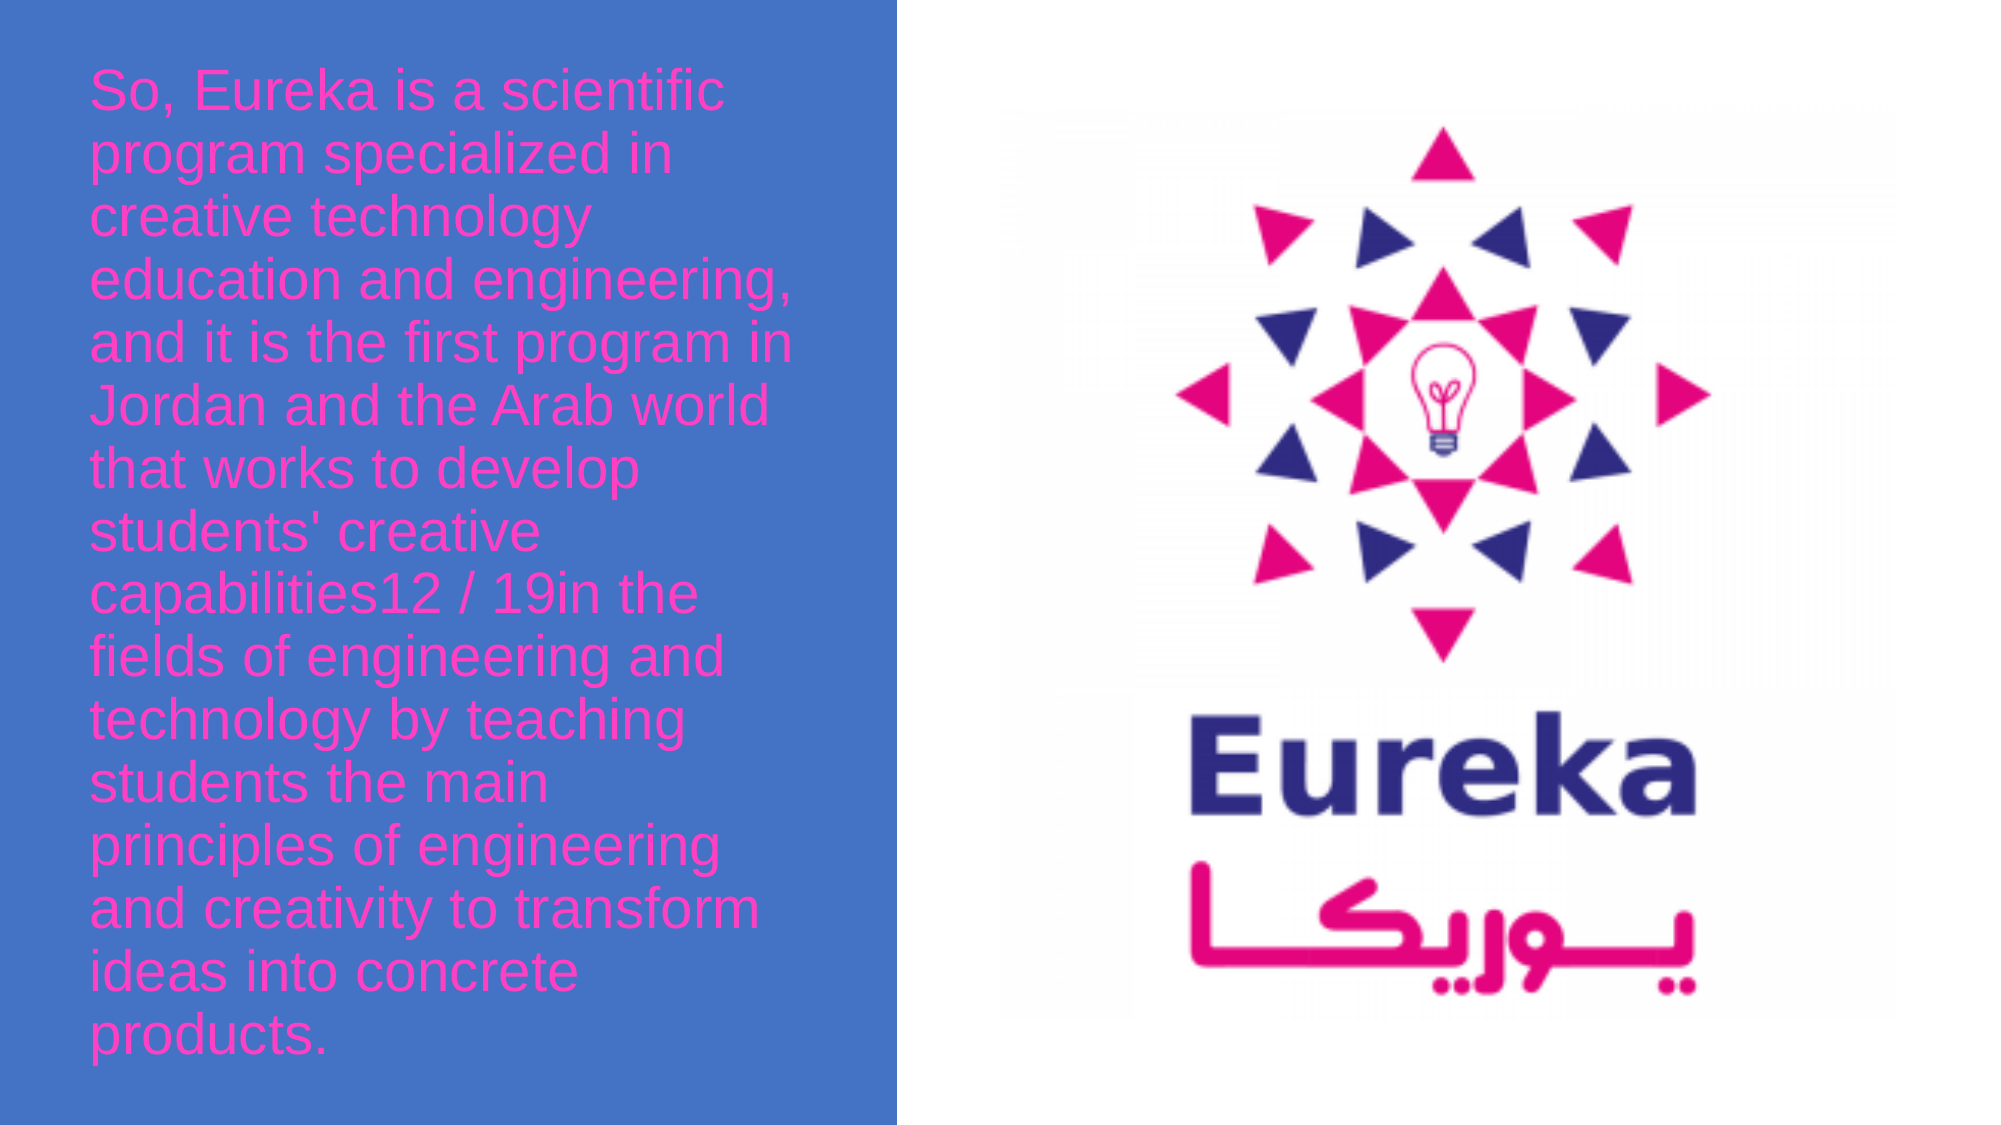

# So, Eureka is a scientific program specialized in creative technology education and engineering, and it is the first program in Jordan and the Arab world that works to develop students' creative capabilities12 / 19in the fields of engineering and technology by teaching students the main principles of engineering and creativity to transform ideas into concrete products.